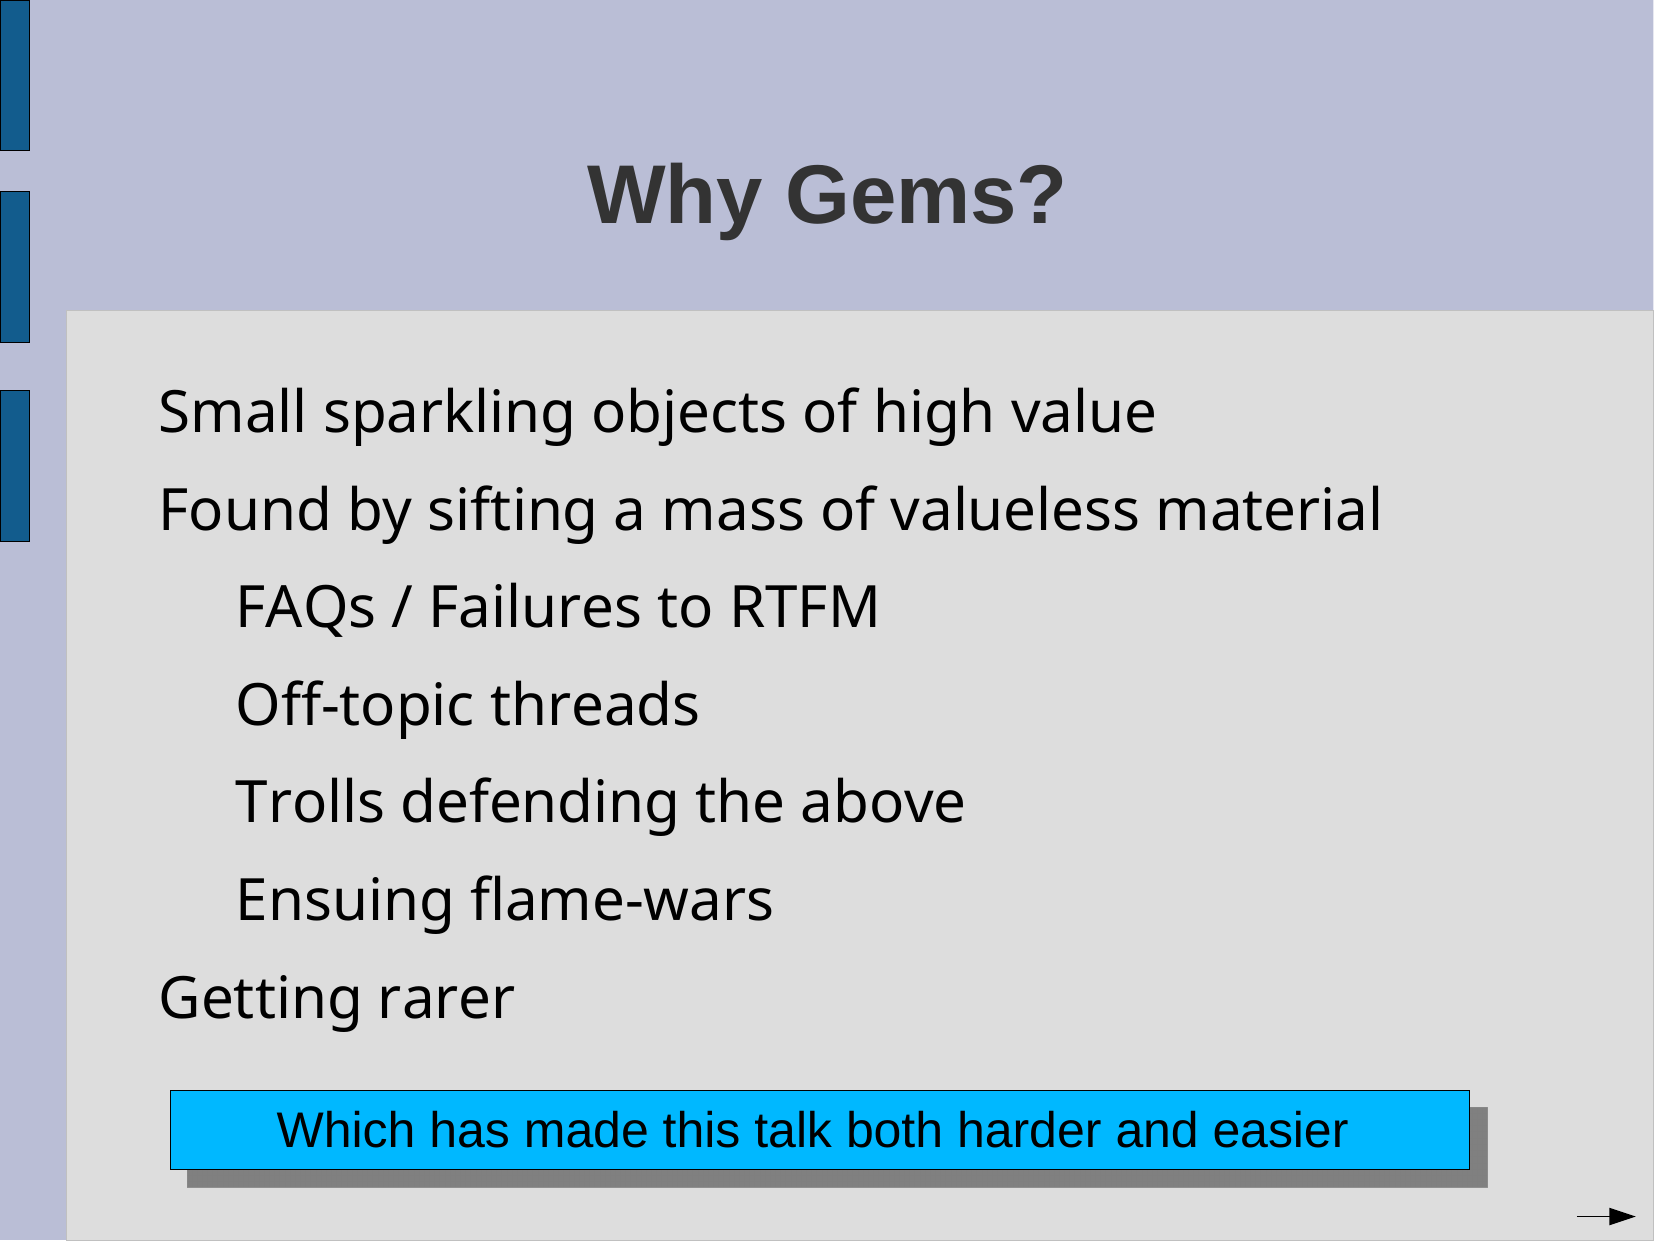

# Why Gems?
Small sparkling objects of high value
Found by sifting a mass of valueless material
FAQs / Failures to RTFM
Off-topic threads
Trolls defending the above
Ensuing flame-wars
Getting rarer
Which has made this talk both harder and easier